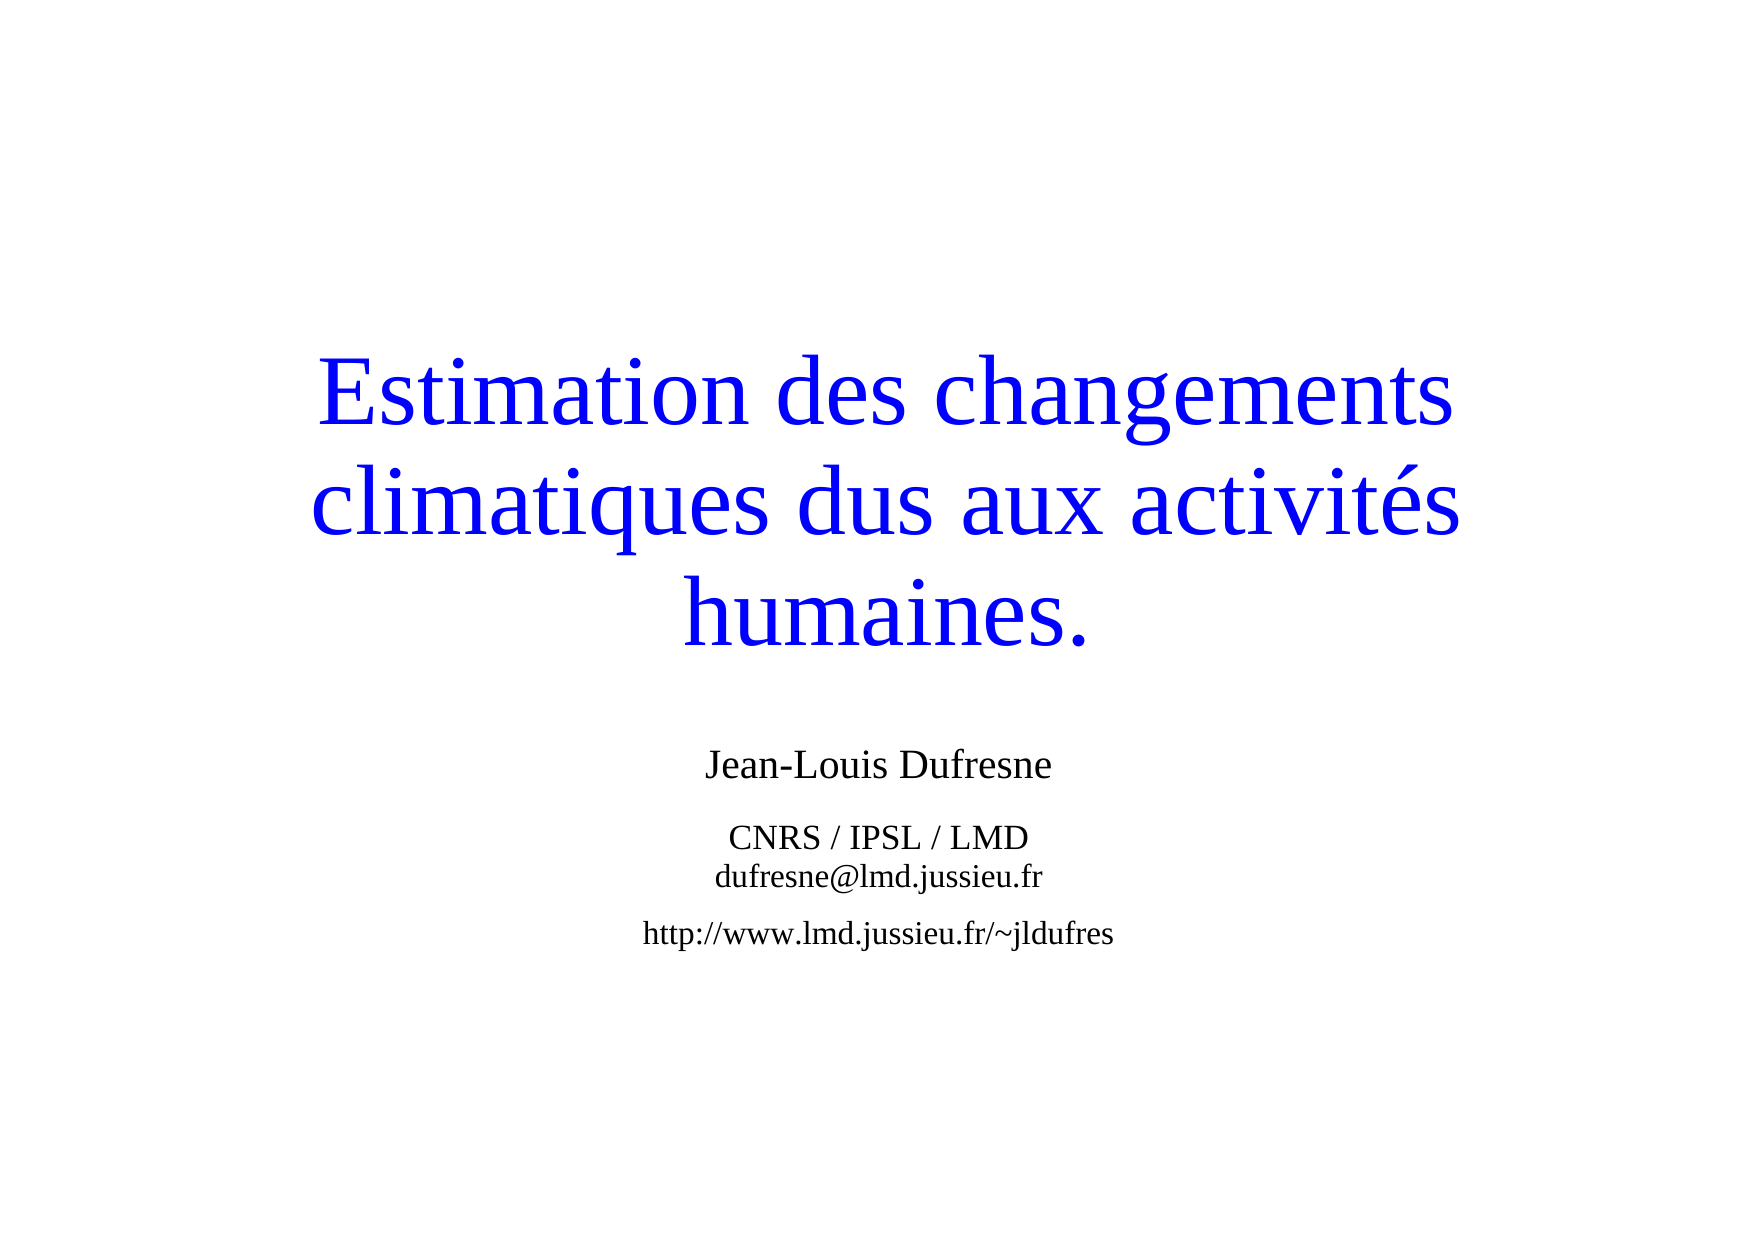

Estimation des changements climatiques dus aux activités humaines.
Jean-Louis Dufresne
CNRS / IPSL / LMD
dufresne@lmd.jussieu.fr
http://www.lmd.jussieu.fr/~jldufres